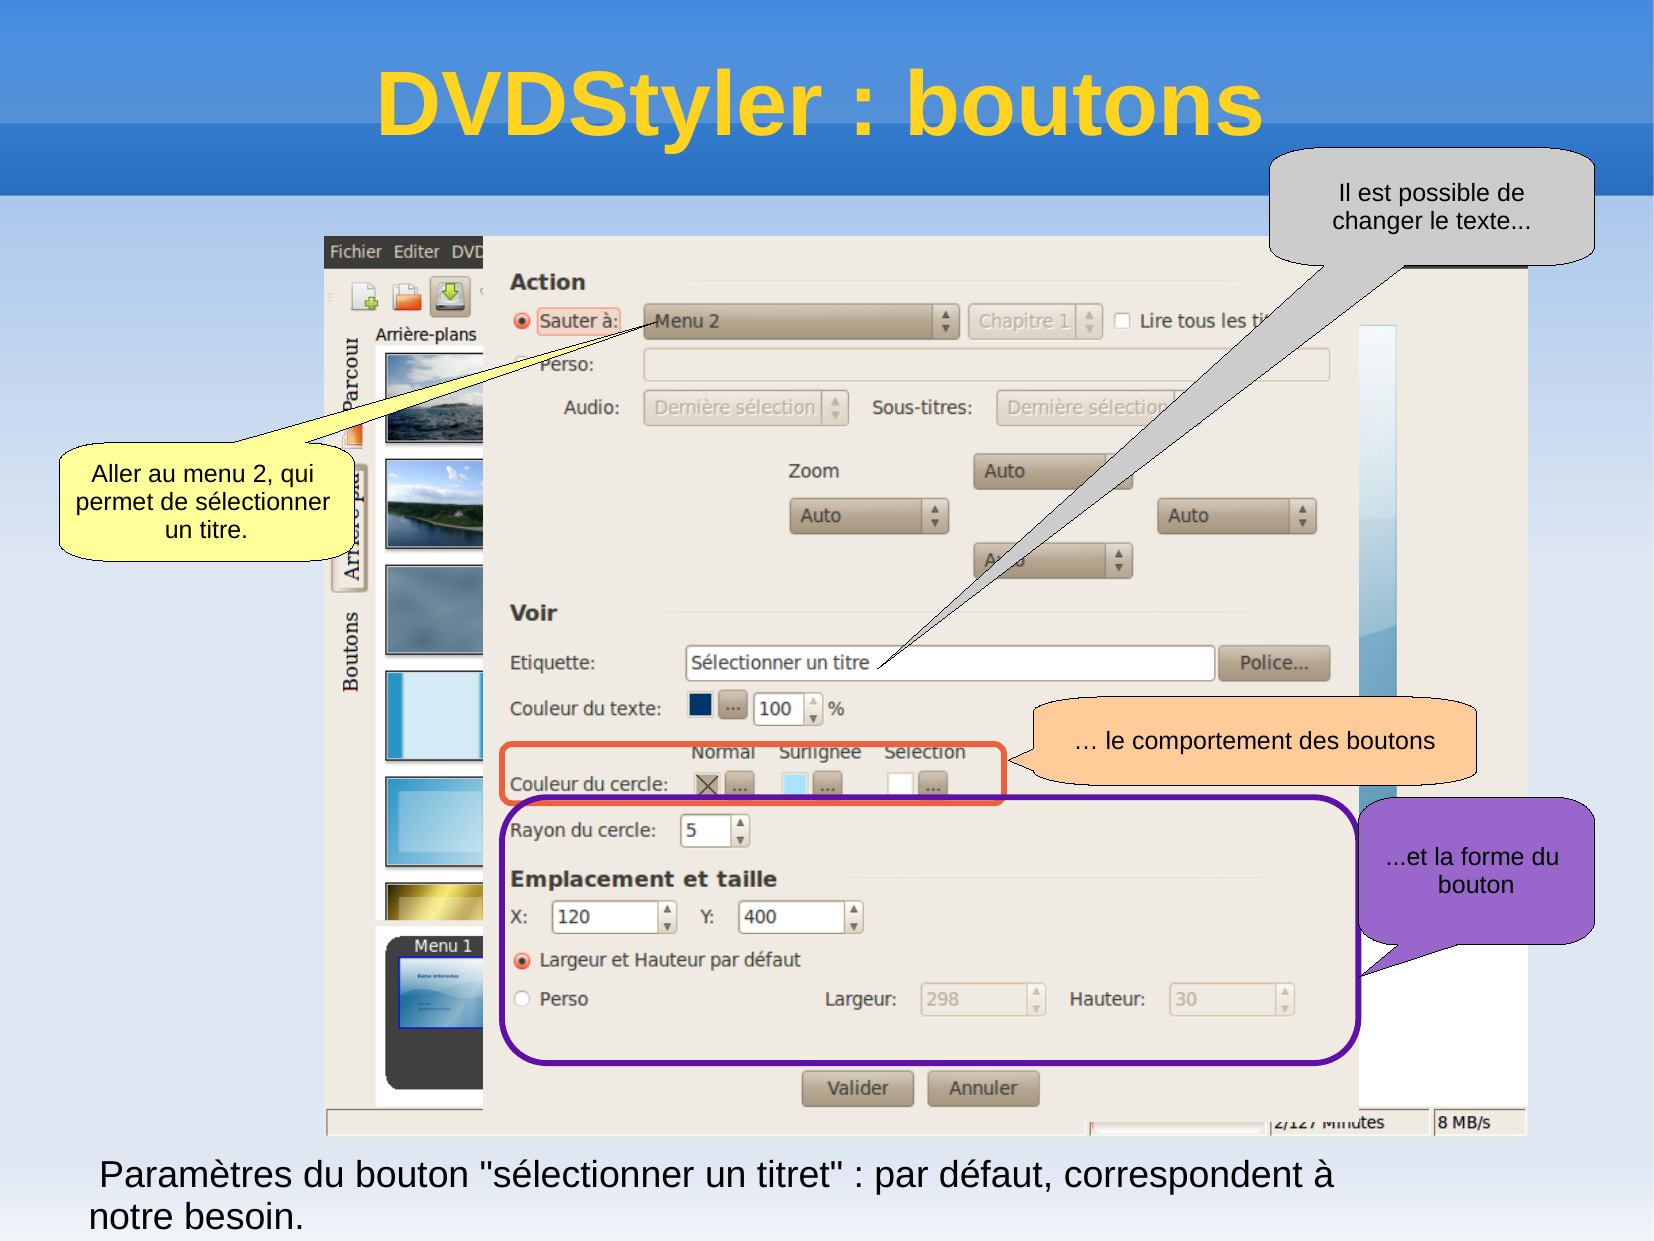

# DVDStyler : boutons
Il est possible de
changer le texte...
Aller au menu 2, qui
permet de sélectionner
un titre.
… le comportement des boutons
...et la forme du
bouton
 Paramètres du bouton "sélectionner un titret" : par défaut, correspondent à notre besoin.